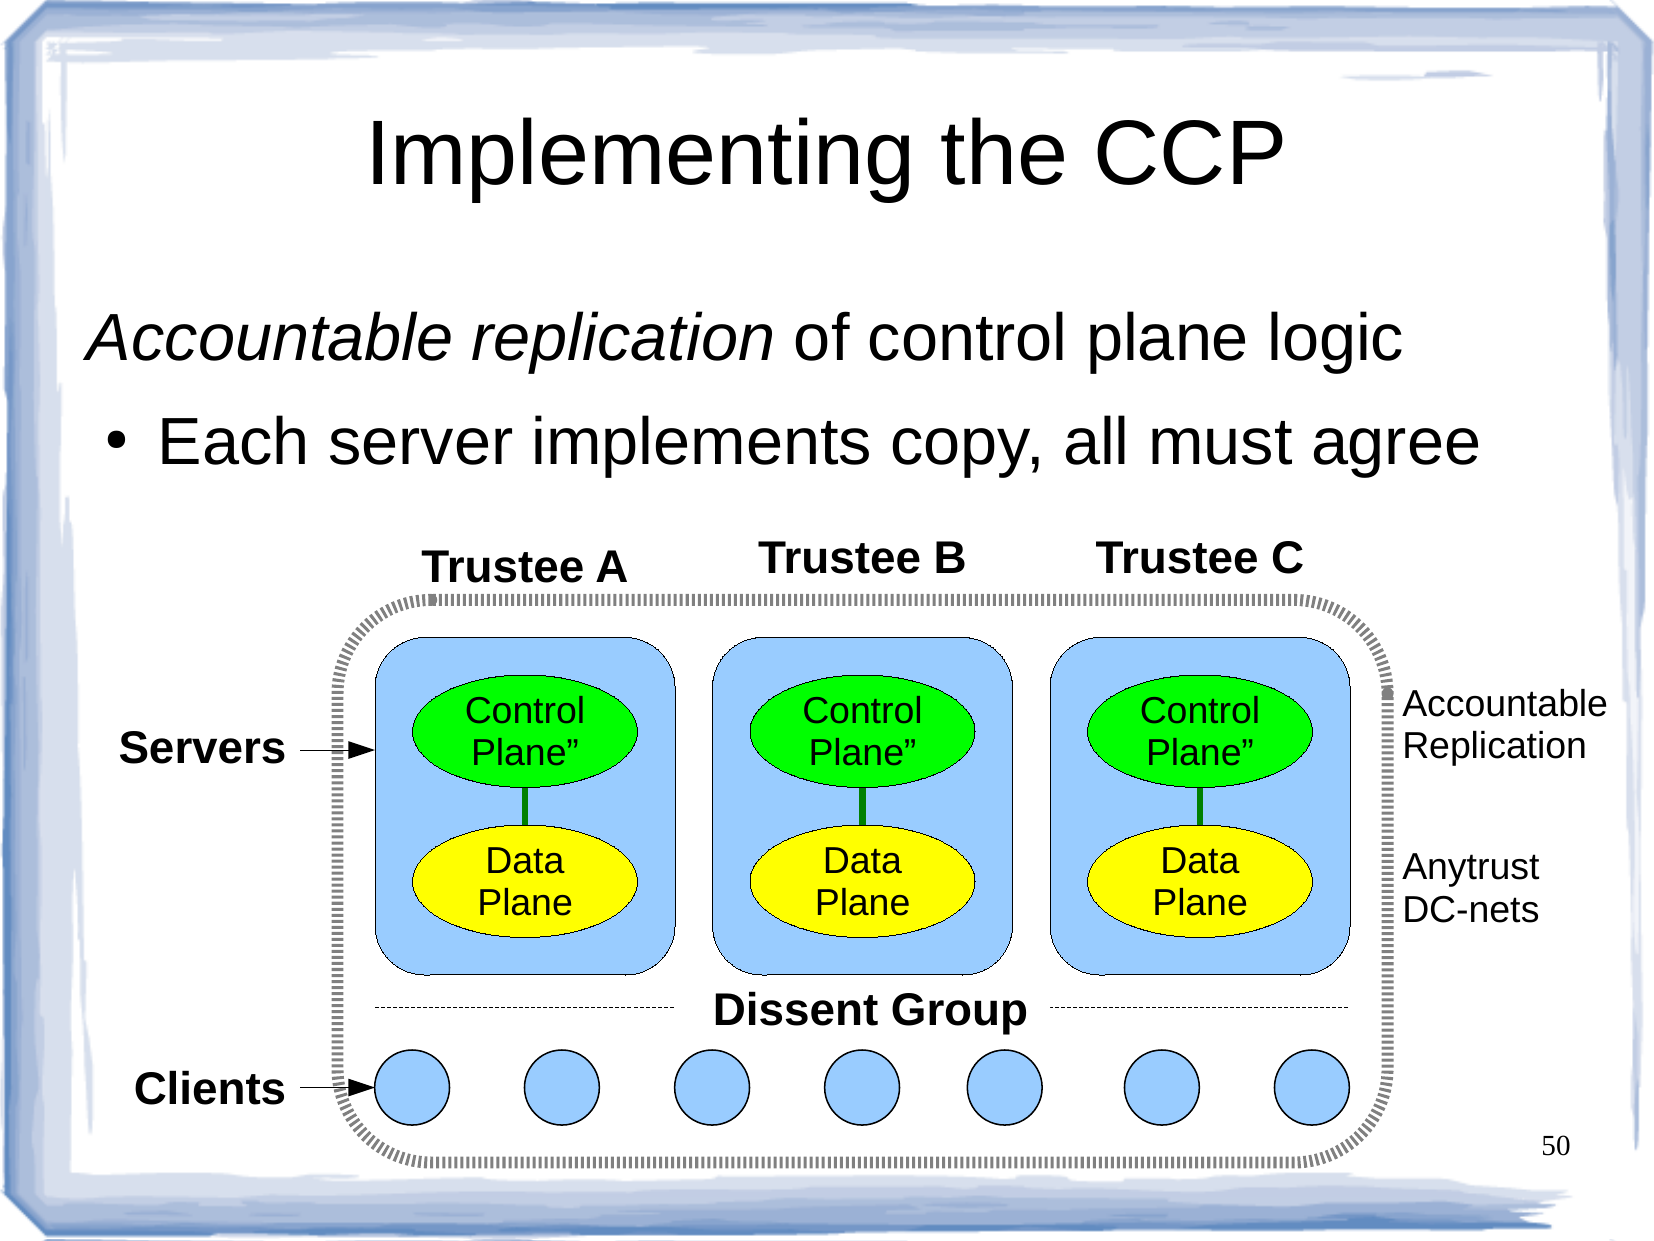

# Implementing the CCP
Accountable replication of control plane logic
Each server implements copy, all must agree
Trustee B
Trustee C
Trustee A
Control
Plane”
Control
Plane”
Control
Plane”
Accountable
Replication
Servers
Data
Plane
Data
Plane
Data
Plane
Anytrust
DC-nets
Dissent Group
Clients
50